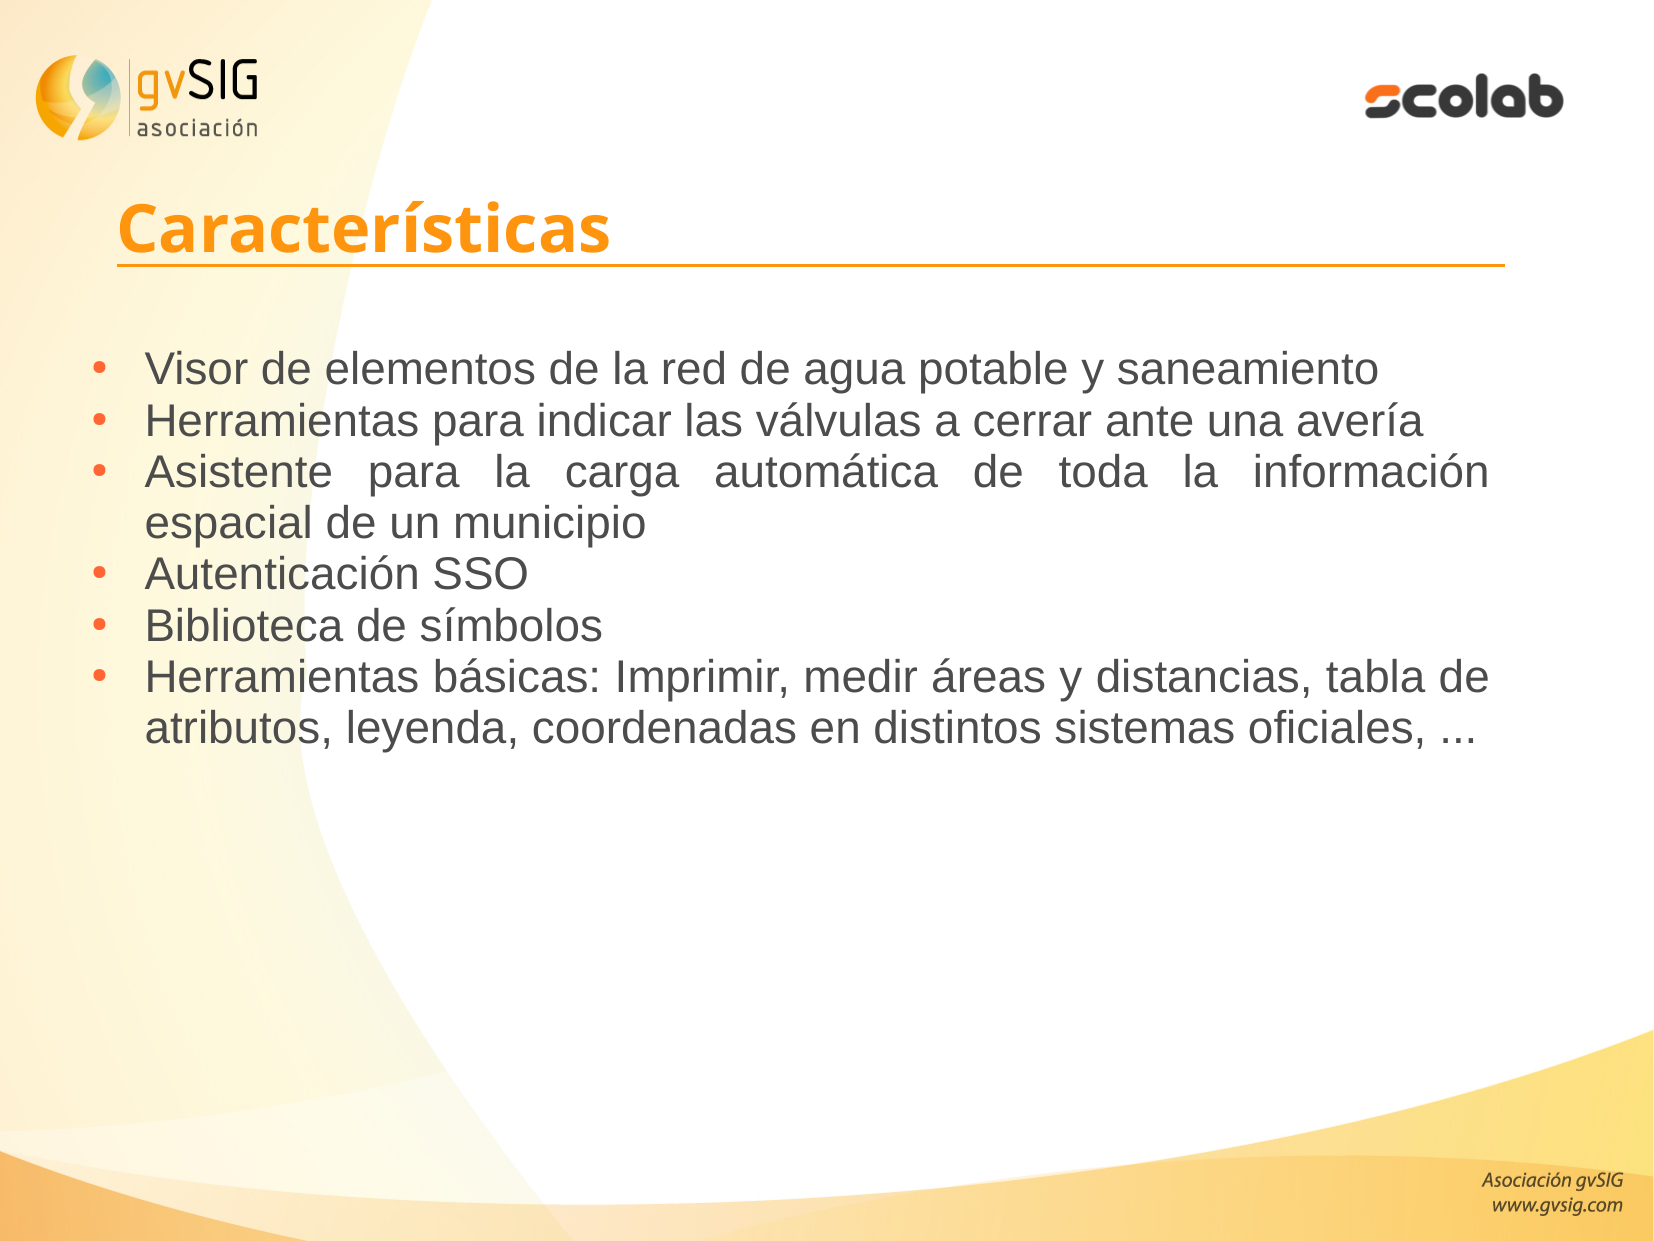

# Características
Visor de elementos de la red de agua potable y saneamiento
Herramientas para indicar las válvulas a cerrar ante una avería
Asistente para la carga automática de toda la información espacial de un municipio
Autenticación SSO
Biblioteca de símbolos
Herramientas básicas: Imprimir, medir áreas y distancias, tabla de atributos, leyenda, coordenadas en distintos sistemas oficiales, ...